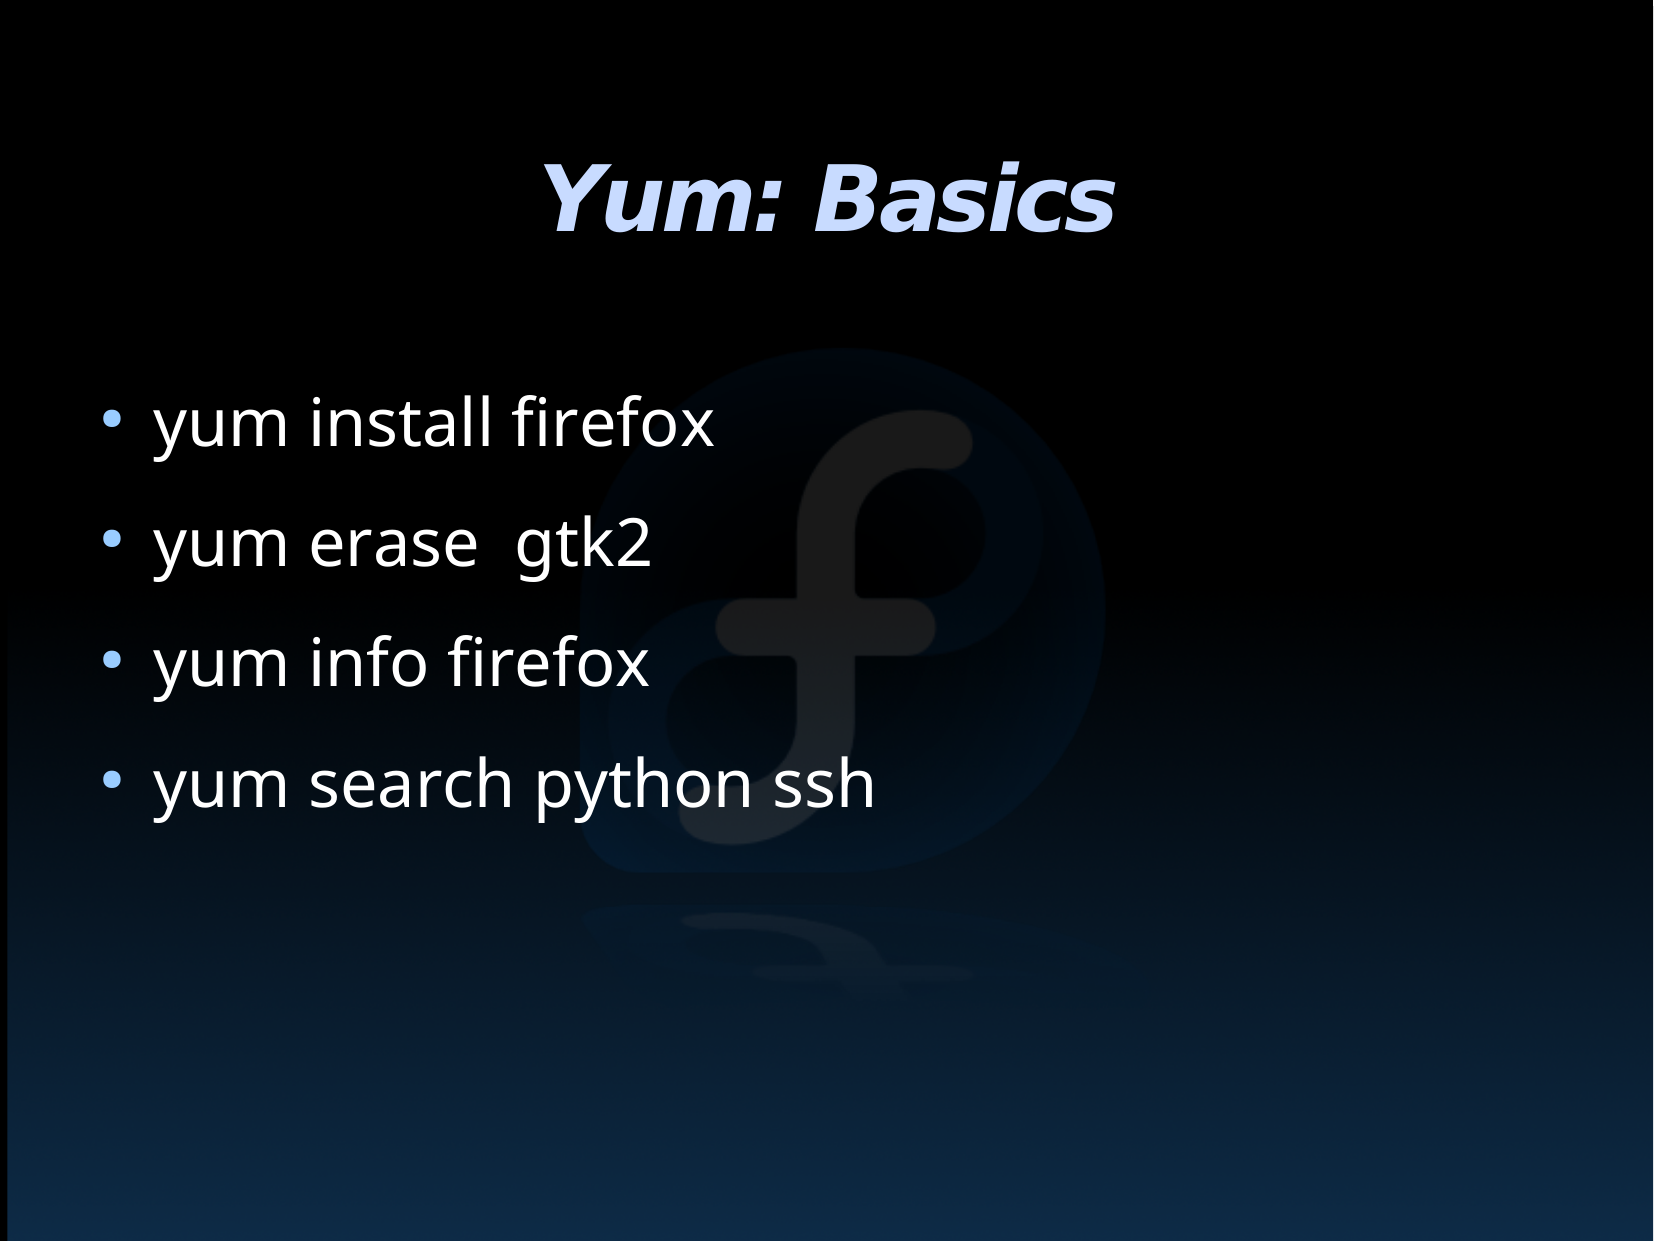

# Yum: Basics
yum install firefox
yum erase gtk2
yum info firefox
yum search python ssh